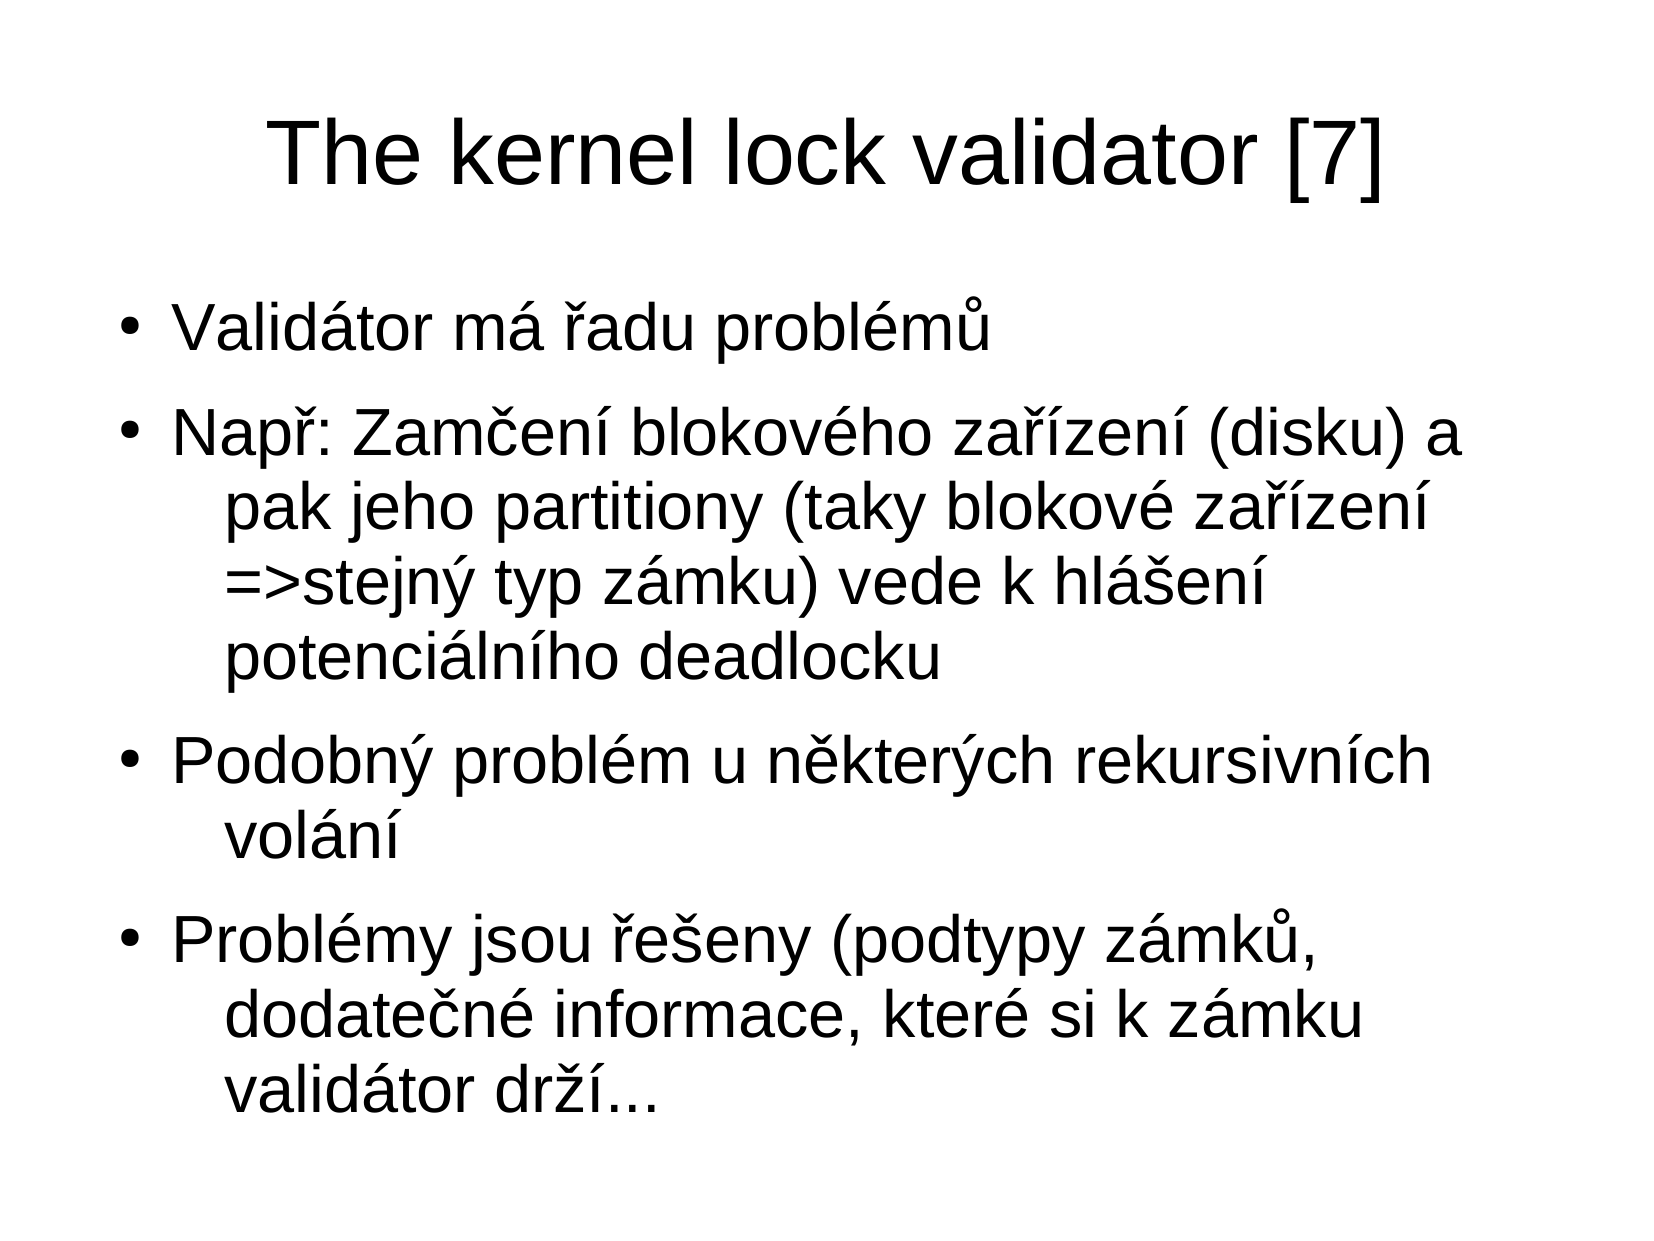

# The kernel lock validator [7]
Validátor má řadu problémů
Např: Zamčení blokového zařízení (disku) a pak jeho partitiony (taky blokové zařízení =>stejný typ zámku) vede k hlášení potenciálního deadlocku
Podobný problém u některých rekursivních volání
Problémy jsou řešeny (podtypy zámků, dodatečné informace, které si k zámku validátor drží...